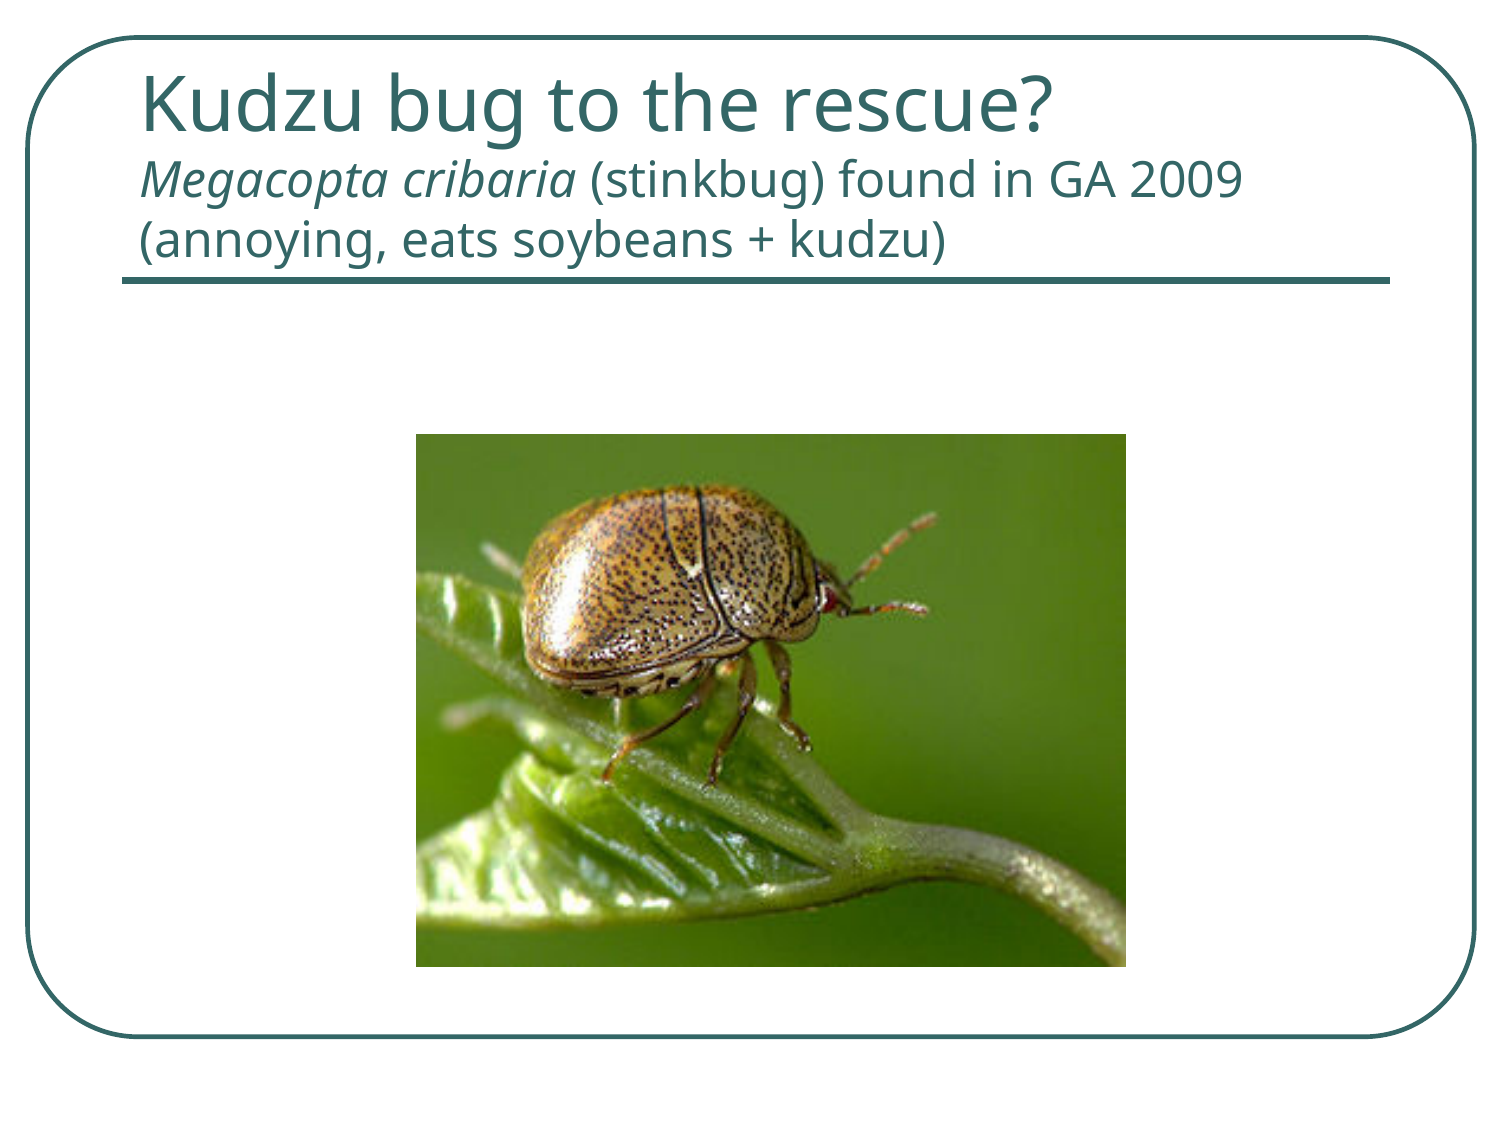

# Kudzu bug to the rescue? Megacopta cribaria (stinkbug) found in GA 2009 (annoying, eats soybeans + kudzu)